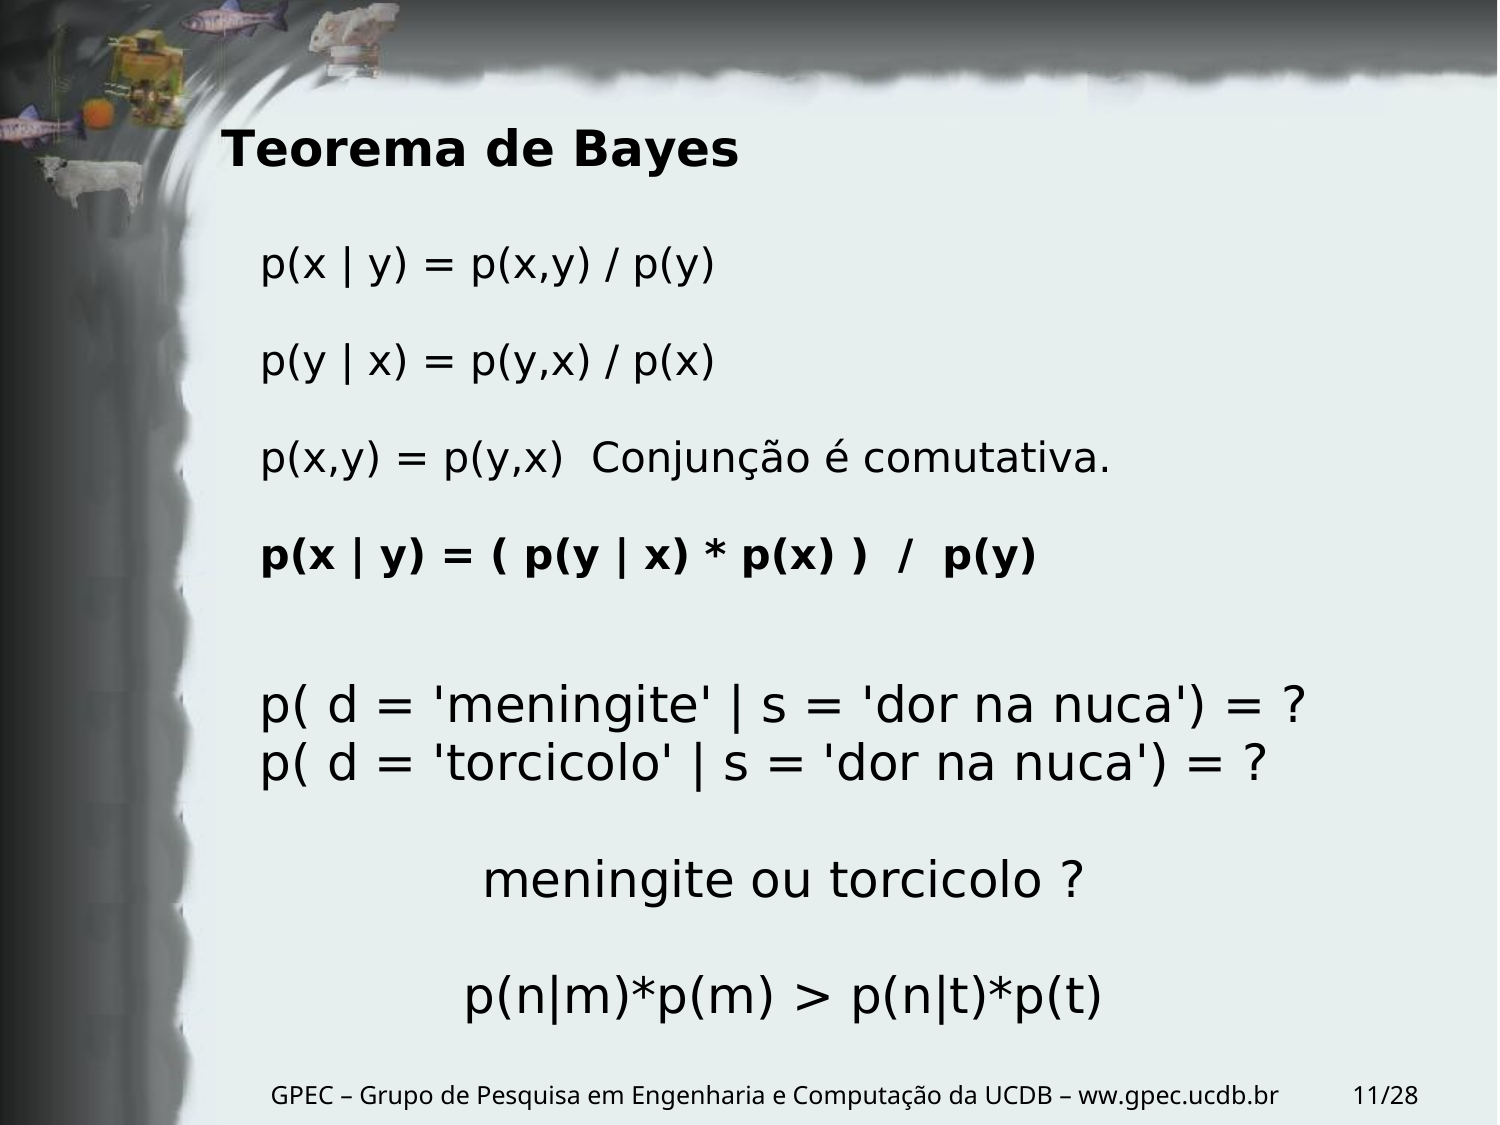

# Teorema de Bayes
p(x | y) = p(x,y) / p(y)
p(y | x) = p(y,x) / p(x)
p(x,y) = p(y,x) Conjunção é comutativa.
p(x | y) = ( p(y | x) * p(x) ) / p(y)
p( d = 'meningite' | s = 'dor na nuca') = ?
p( d = 'torcicolo' | s = 'dor na nuca') = ?
meningite ou torcicolo ?
p(n|m)*p(m) > p(n|t)*p(t)